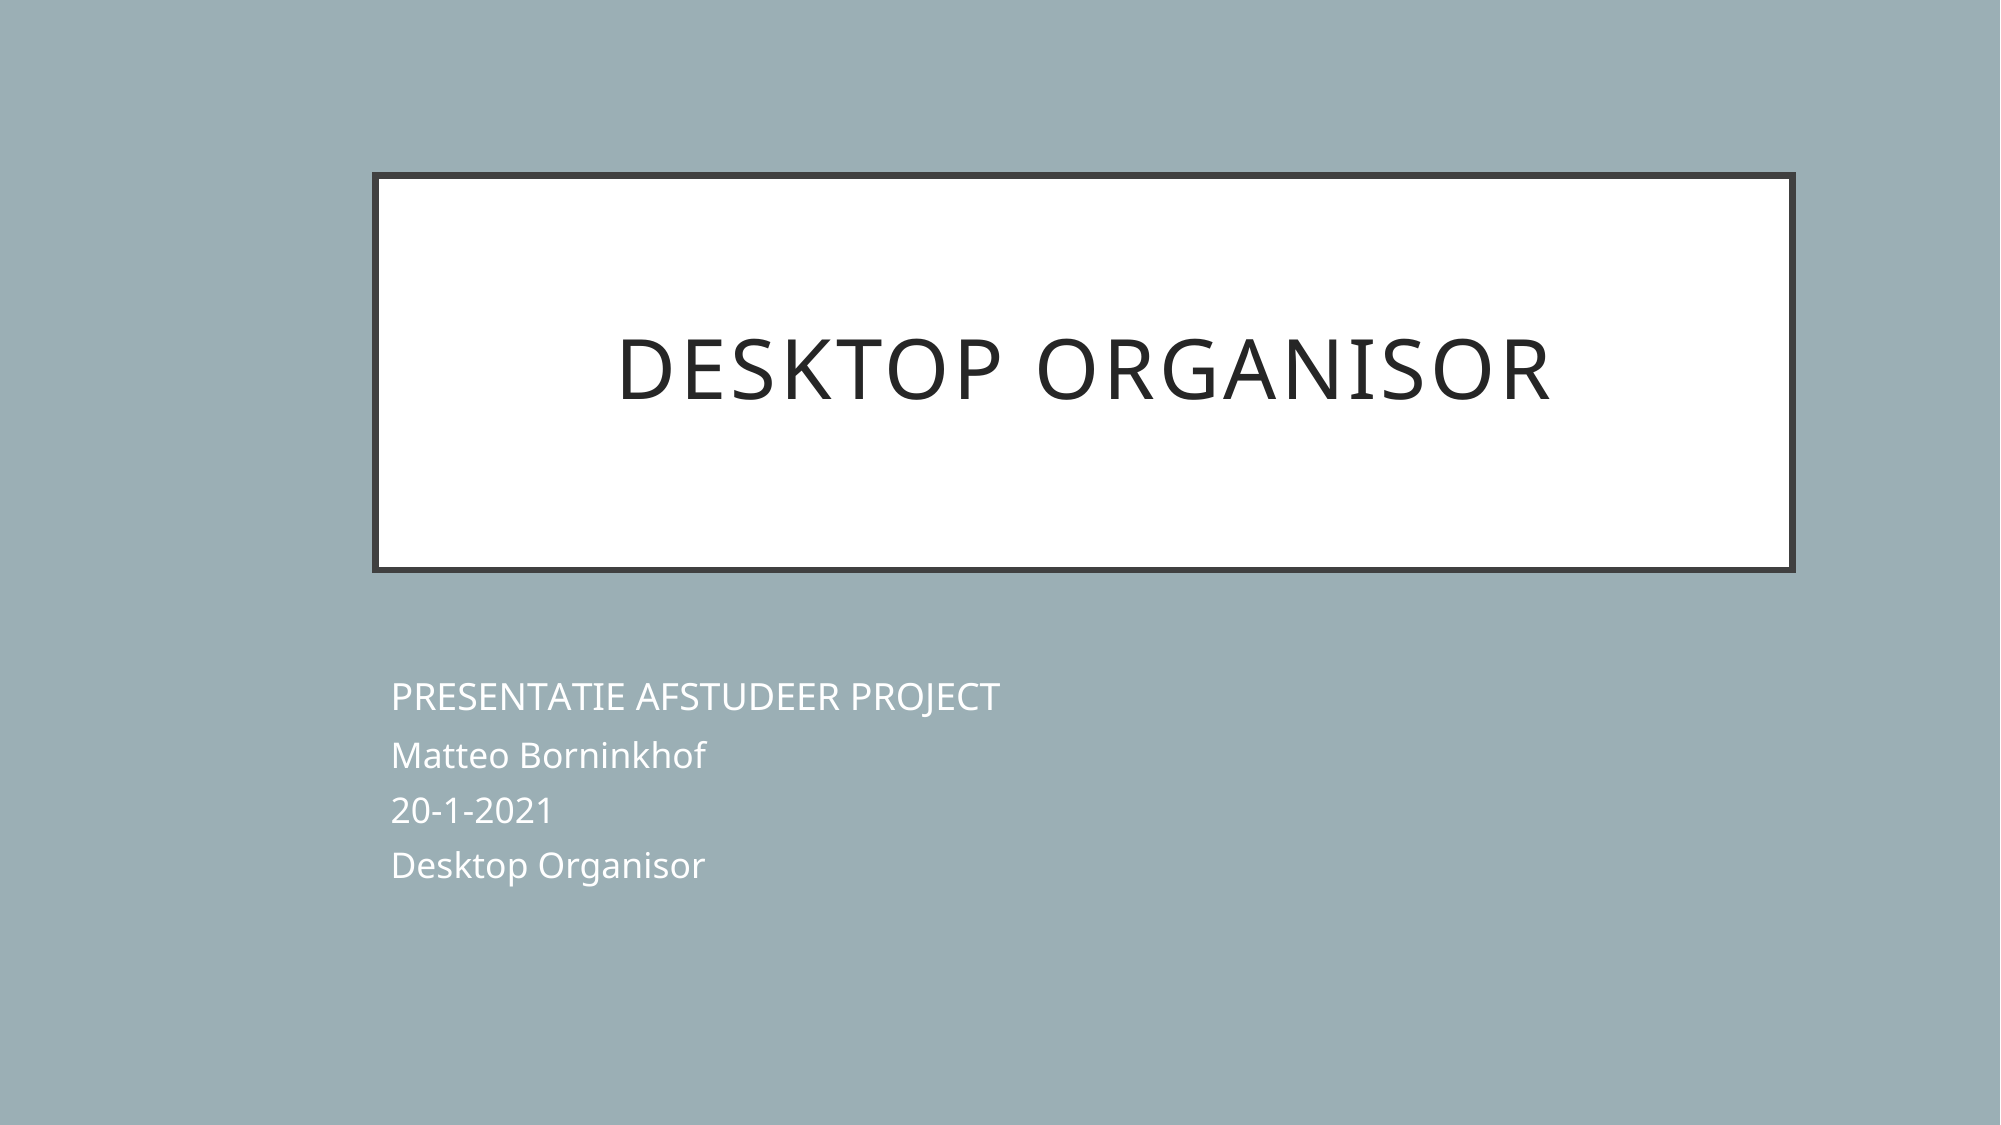

# Desktop organisor
Presentatie afstudeer project
Matteo Borninkhof
20-1-2021
Desktop Organisor